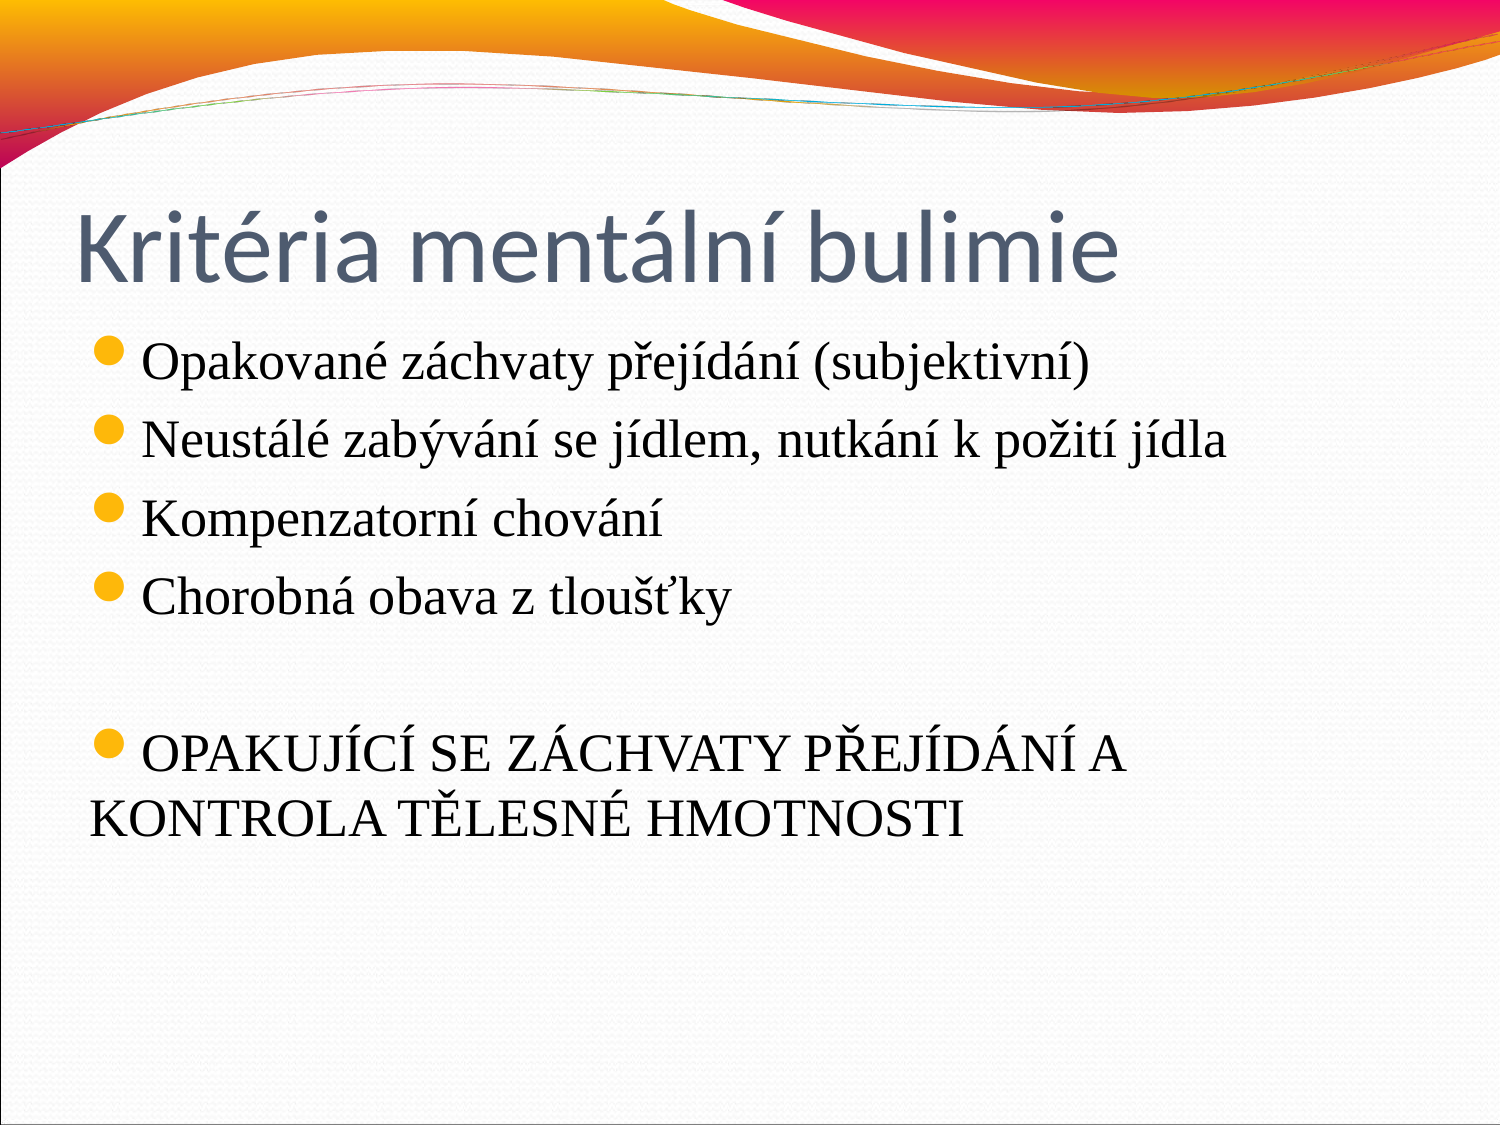

Kritéria mentální bulimie
Opakované záchvaty přejídání (subjektivní)
Neustálé zabývání se jídlem, nutkání k požití jídla
Kompenzatorní chování
Chorobná obava z tloušťky
OPAKUJÍCÍ SE ZÁCHVATY PŘEJÍDÁNÍ A KONTROLA TĚLESNÉ HMOTNOSTI